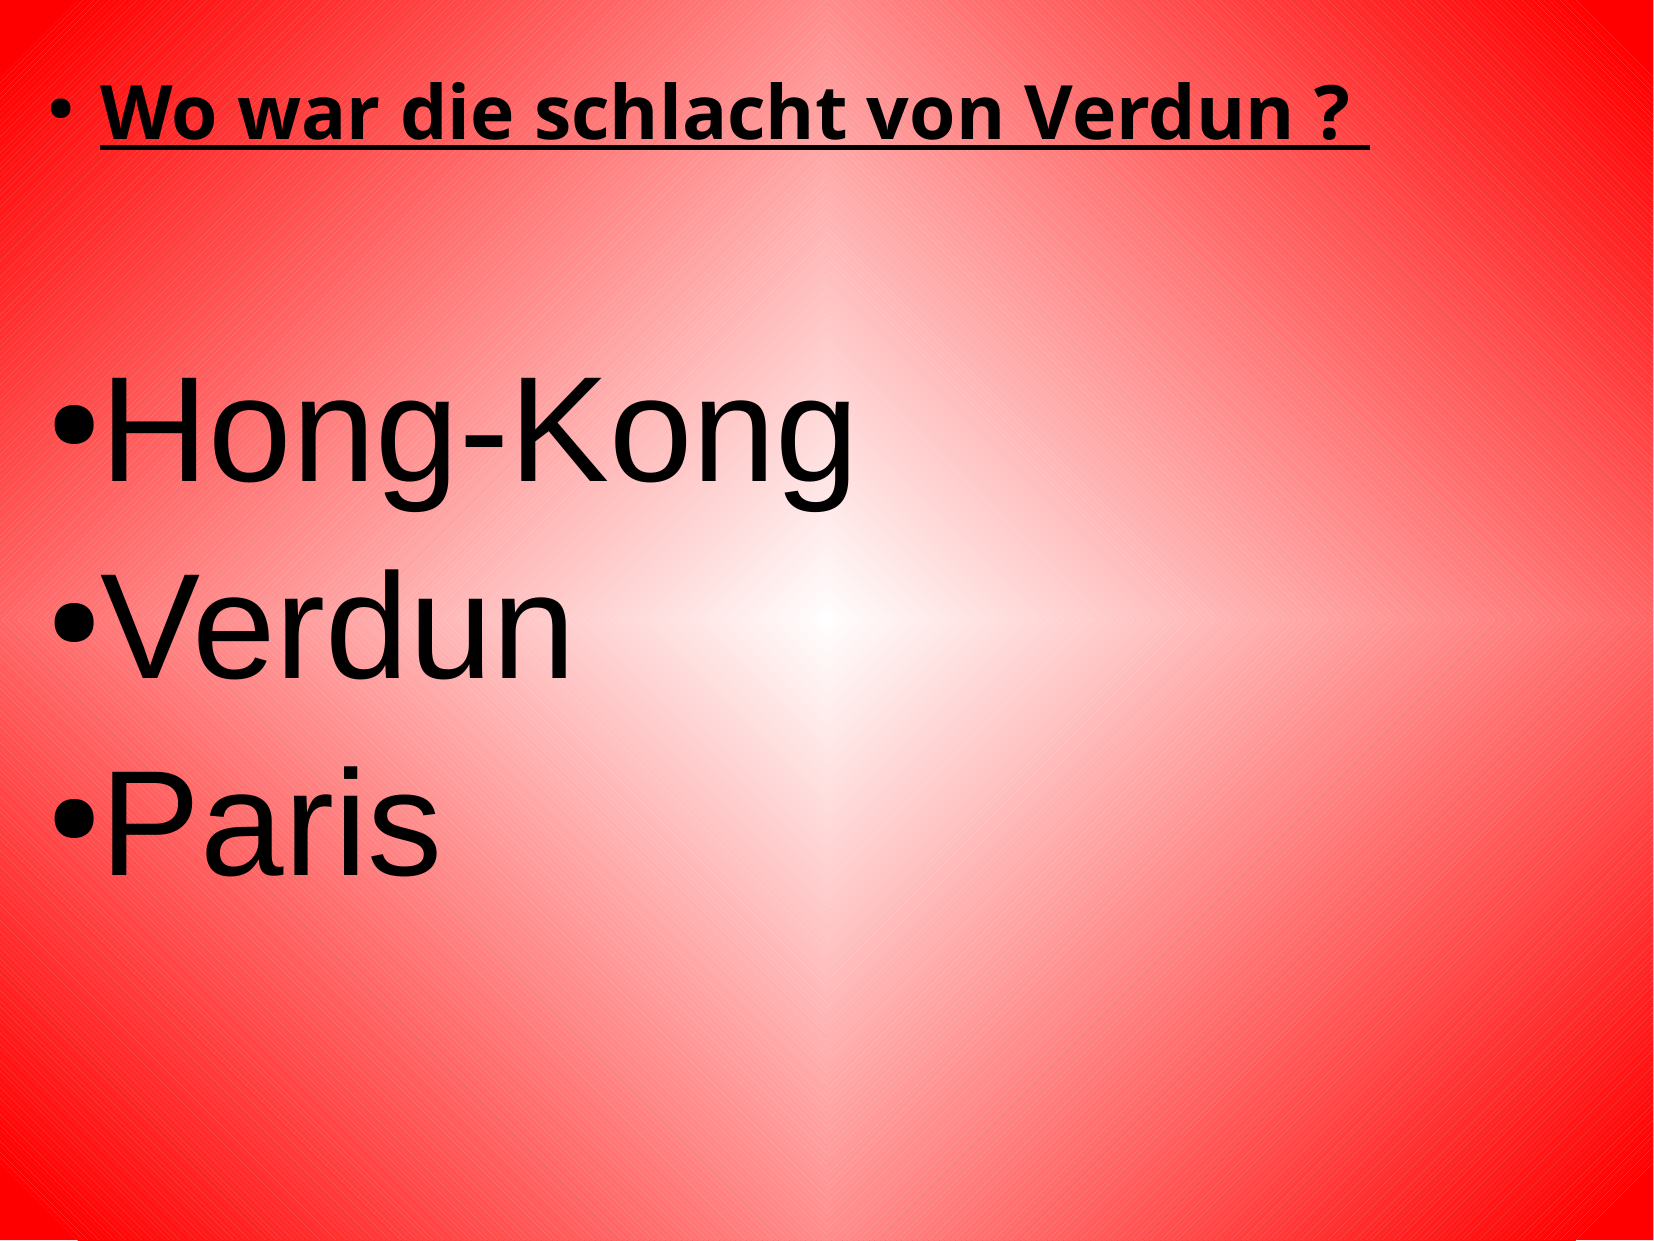

# Wo war die schlacht von Verdun ?
Hong-Kong
Verdun
Paris